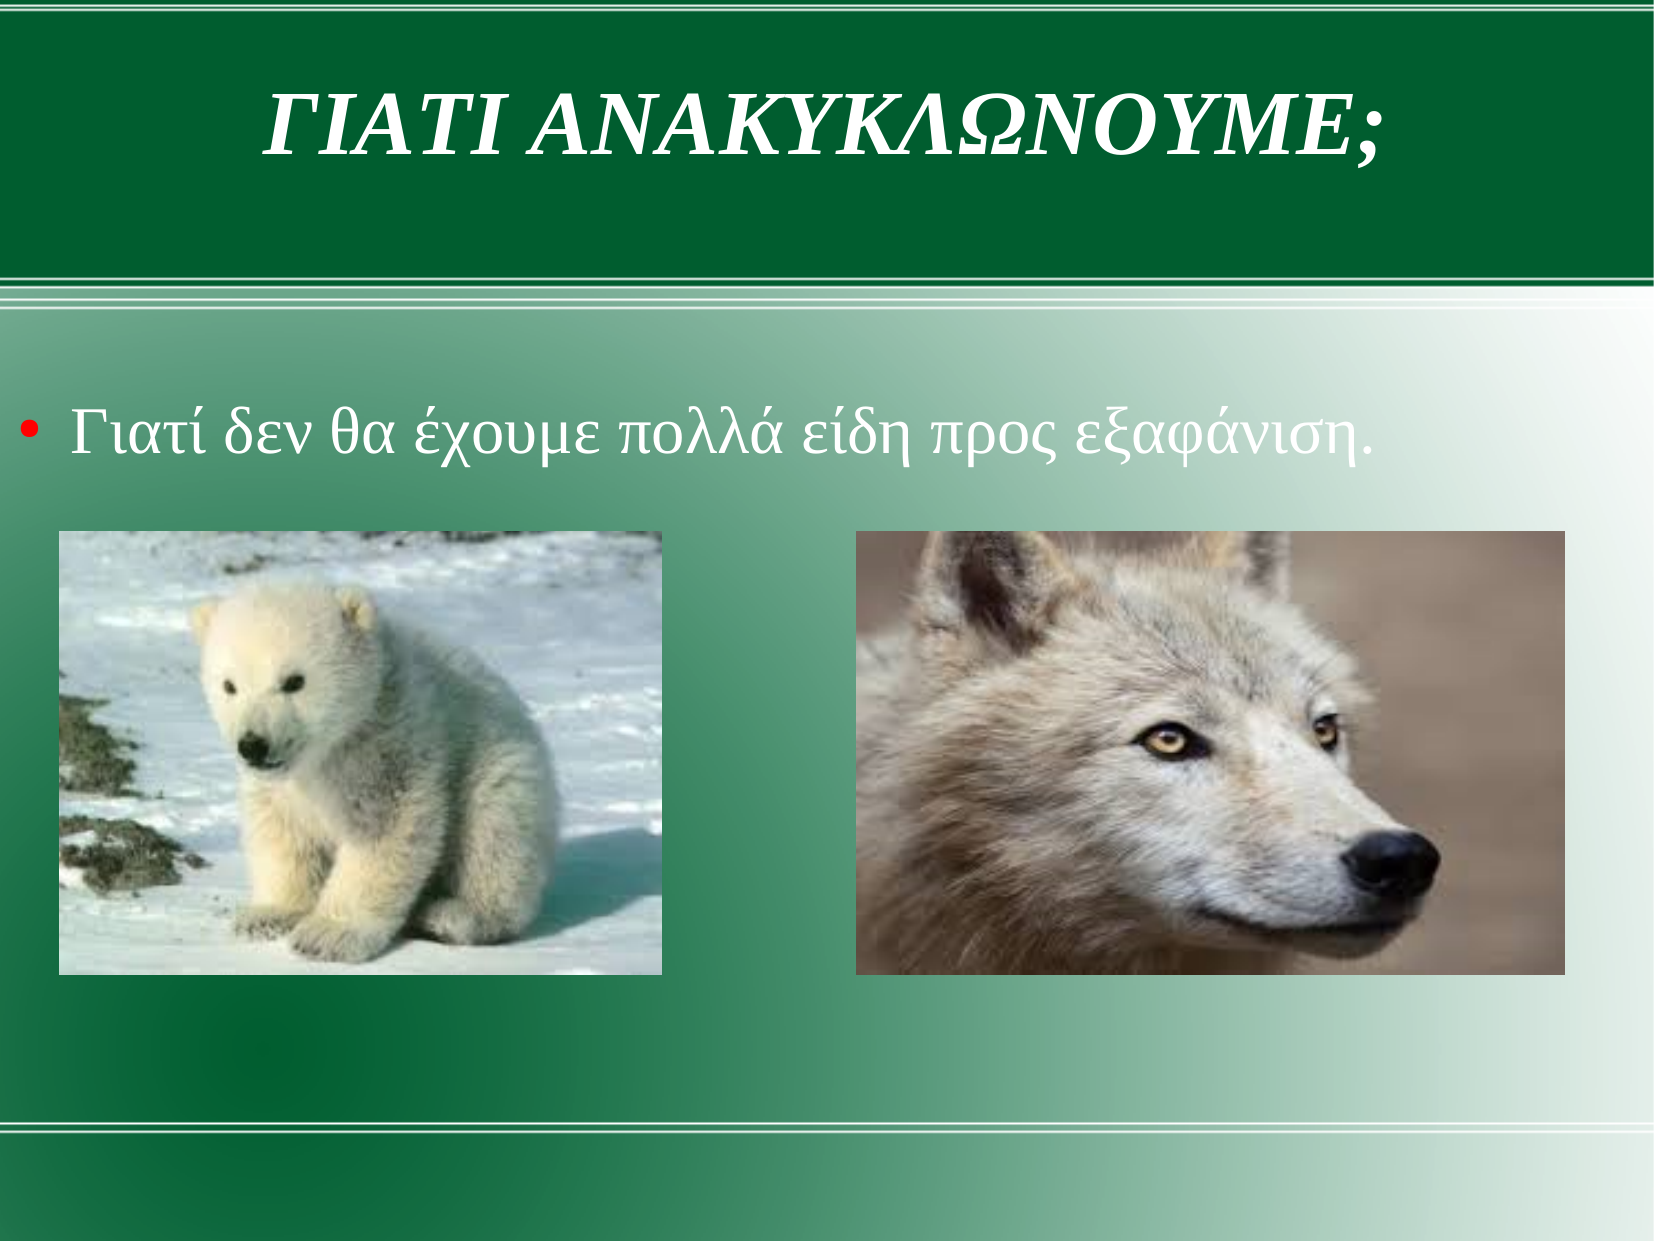

# ΓΙΑΤΙ ΑΝΑΚΥΚΛΩΝΟΥΜΕ;
Γιατί δεν θα έχουμε πολλά είδη προς εξαφάνιση.